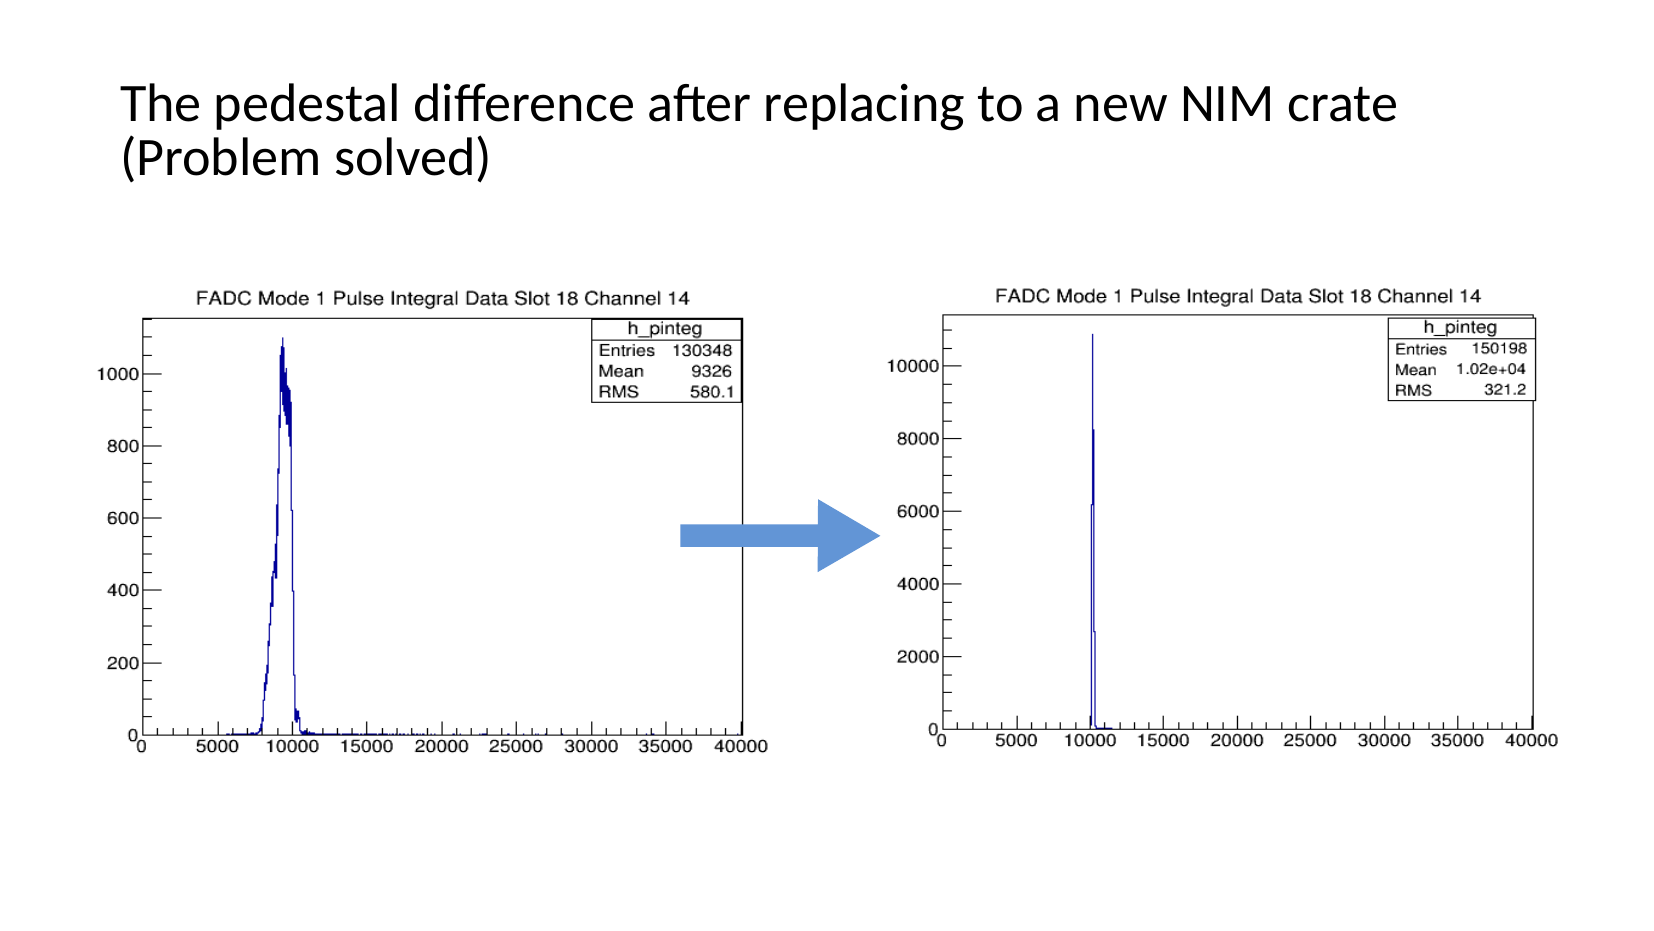

# The pedestal difference after replacing to a new NIM crate (Problem solved)